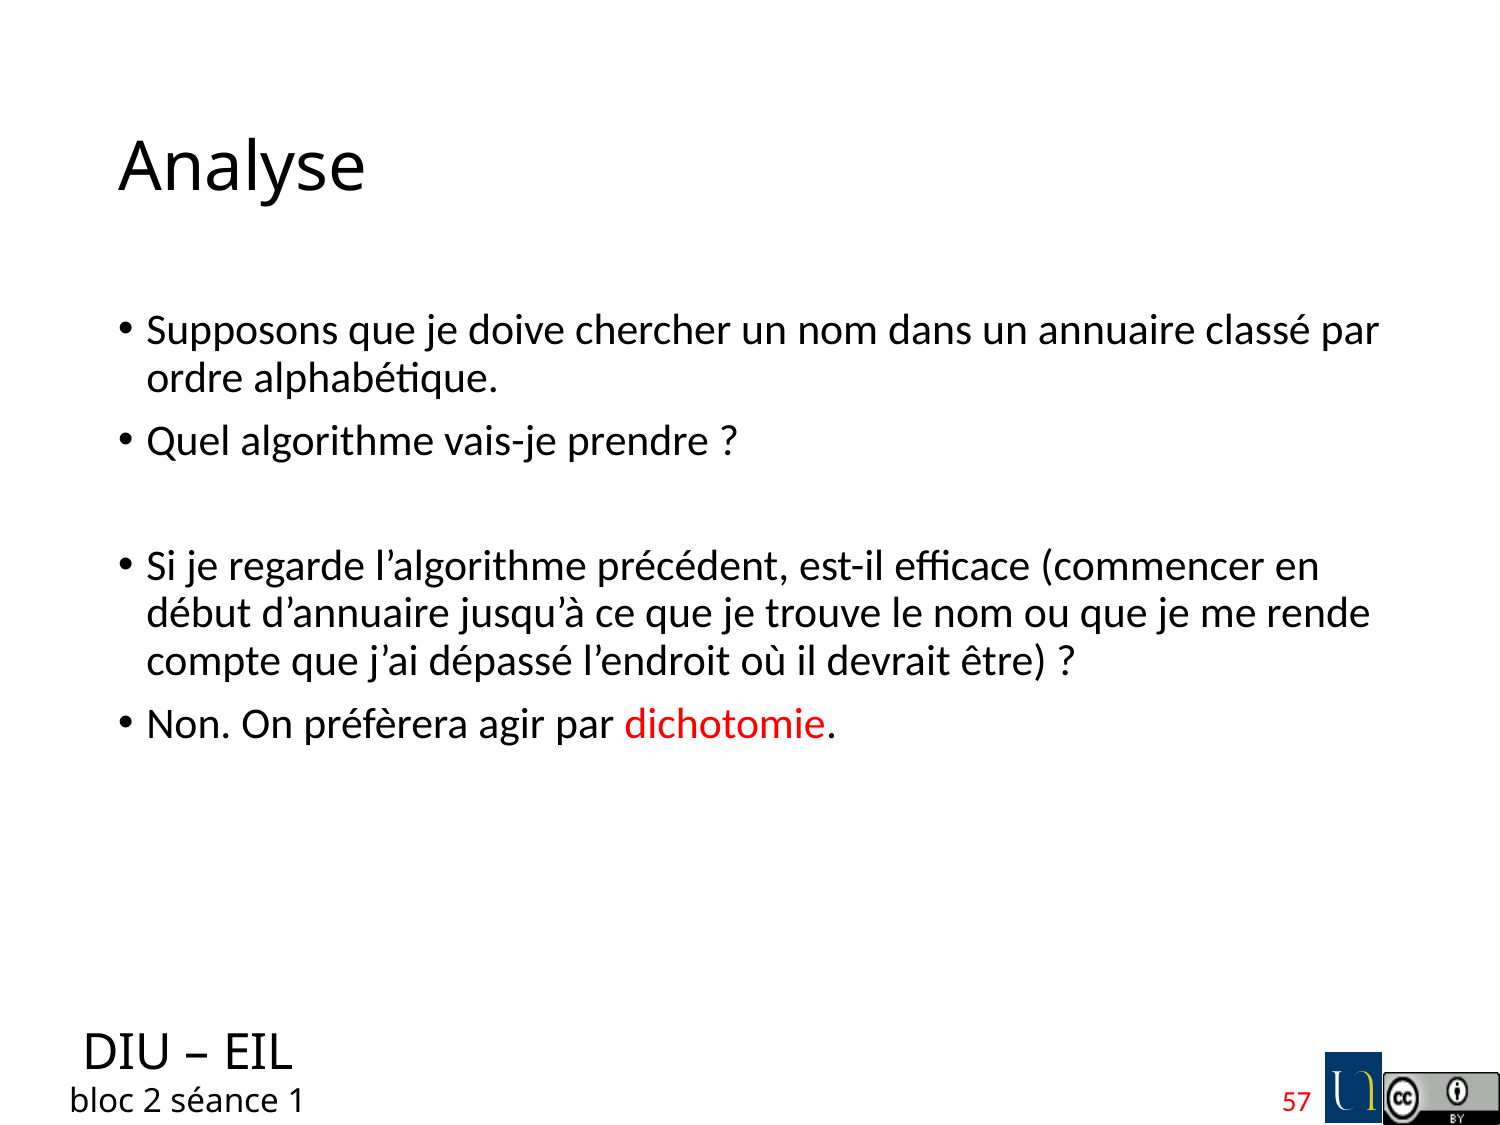

# Analyse
Supposons que je doive chercher un nom dans un annuaire classé par ordre alphabétique.
Quel algorithme vais-je prendre ?
Si je regarde l’algorithme précédent, est-il efficace (commencer en début d’annuaire jusqu’à ce que je trouve le nom ou que je me rende compte que j’ai dépassé l’endroit où il devrait être) ?
Non. On préfèrera agir par dichotomie.